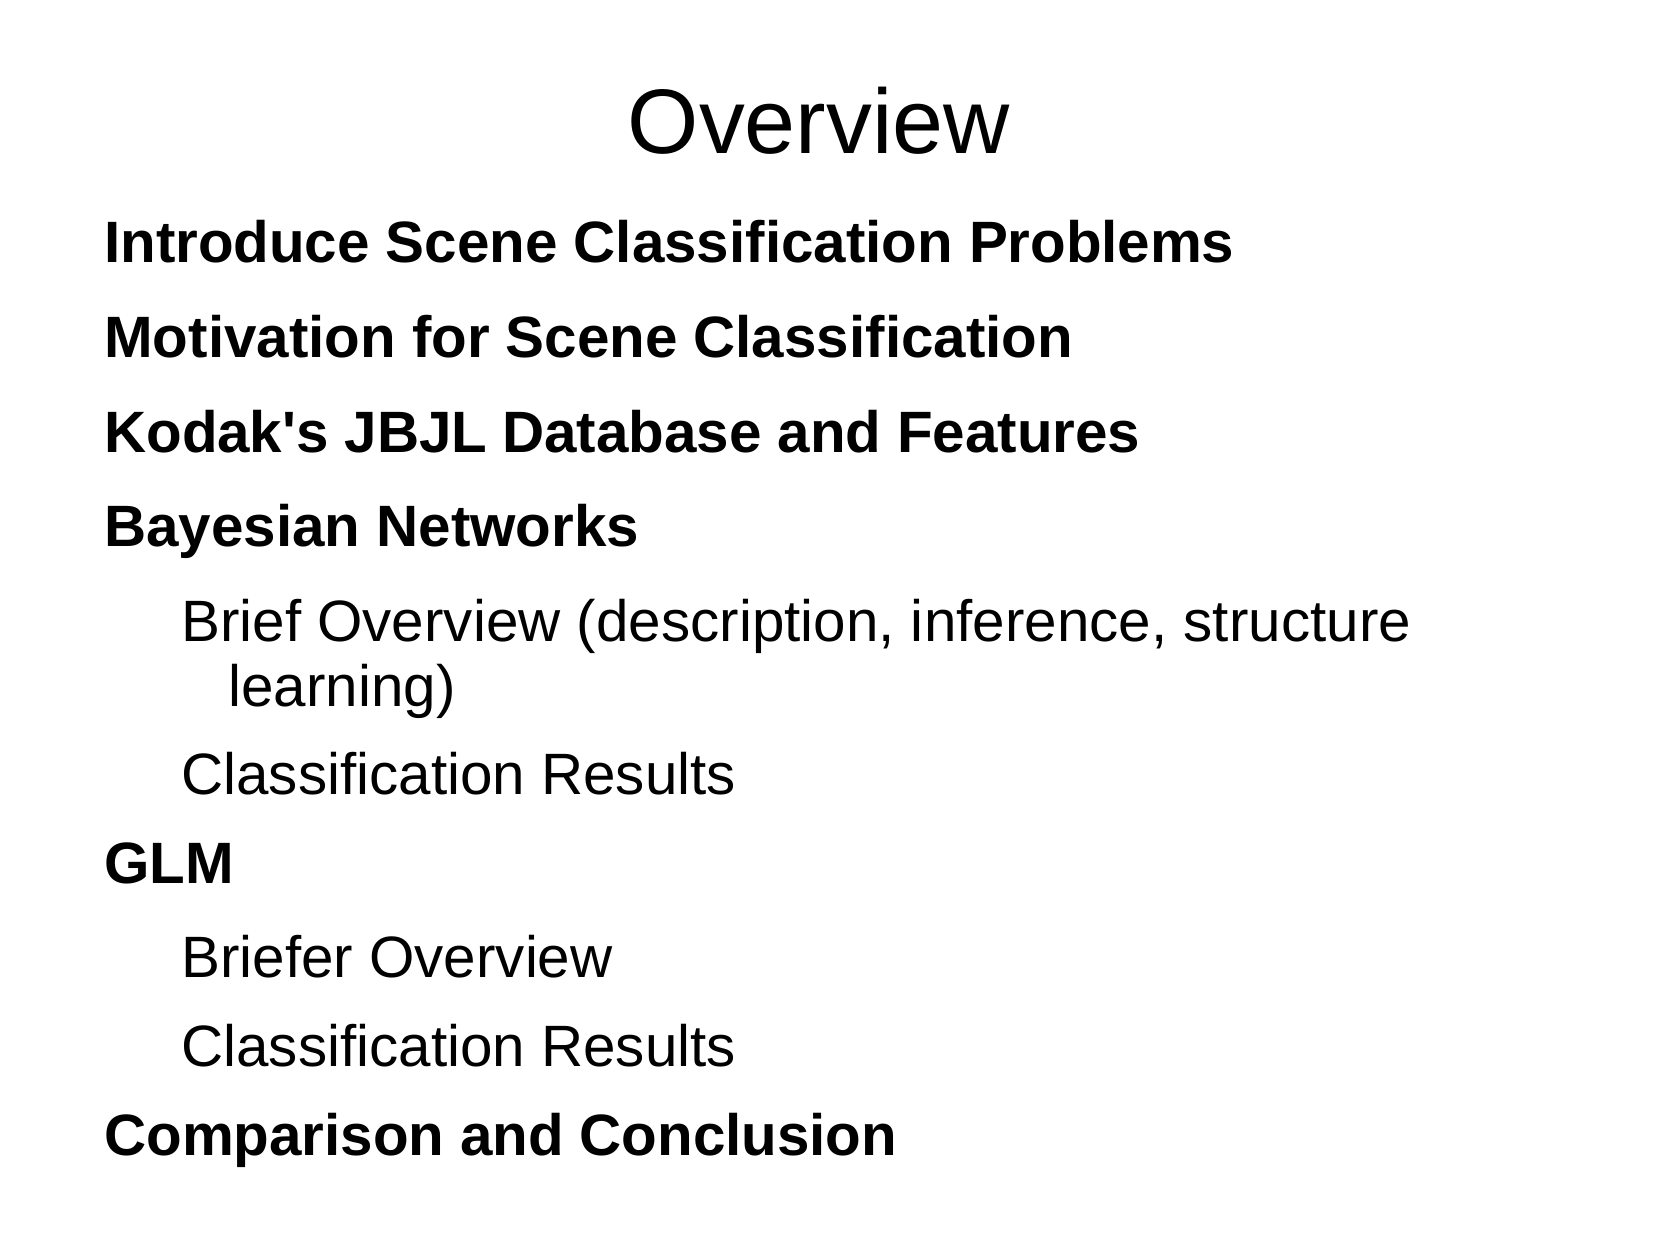

# Overview
Introduce Scene Classification Problems
Motivation for Scene Classification
Kodak's JBJL Database and Features
Bayesian Networks
Brief Overview (description, inference, structure learning)
Classification Results
GLM
Briefer Overview
Classification Results
Comparison and Conclusion